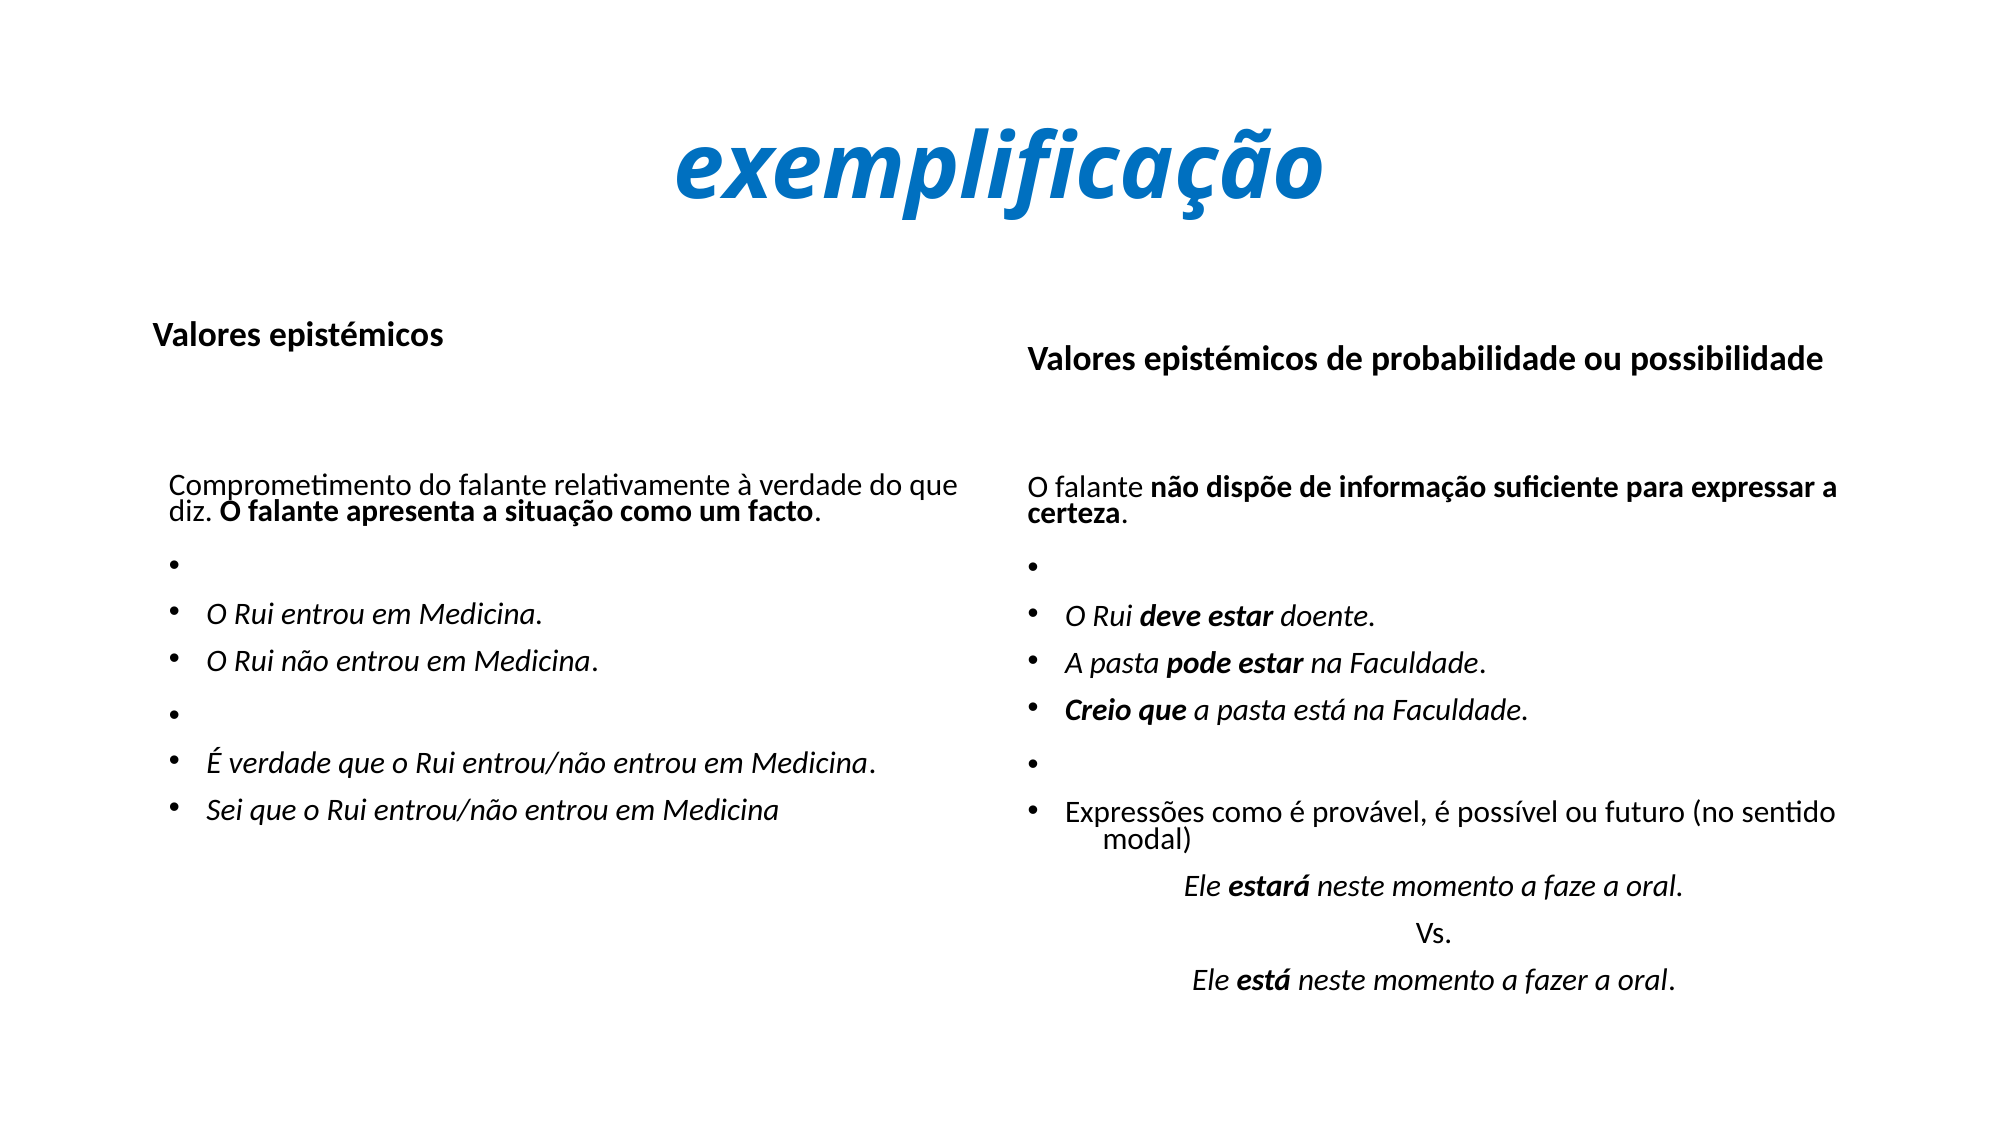

# exemplificação
Valores epistémicos
Valores epistémicos de probabilidade ou possibilidade
Comprometimento do falante relativamente à verdade do que diz. O falante apresenta a situação como um facto.
O Rui entrou em Medicina.
O Rui não entrou em Medicina.
É verdade que o Rui entrou/não entrou em Medicina.
Sei que o Rui entrou/não entrou em Medicina
O falante não dispõe de informação suficiente para expressar a certeza.
O Rui deve estar doente.
A pasta pode estar na Faculdade.
Creio que a pasta está na Faculdade.
Expressões como é provável, é possível ou futuro (no sentido modal)
Ele estará neste momento a faze a oral.
Vs.
Ele está neste momento a fazer a oral.